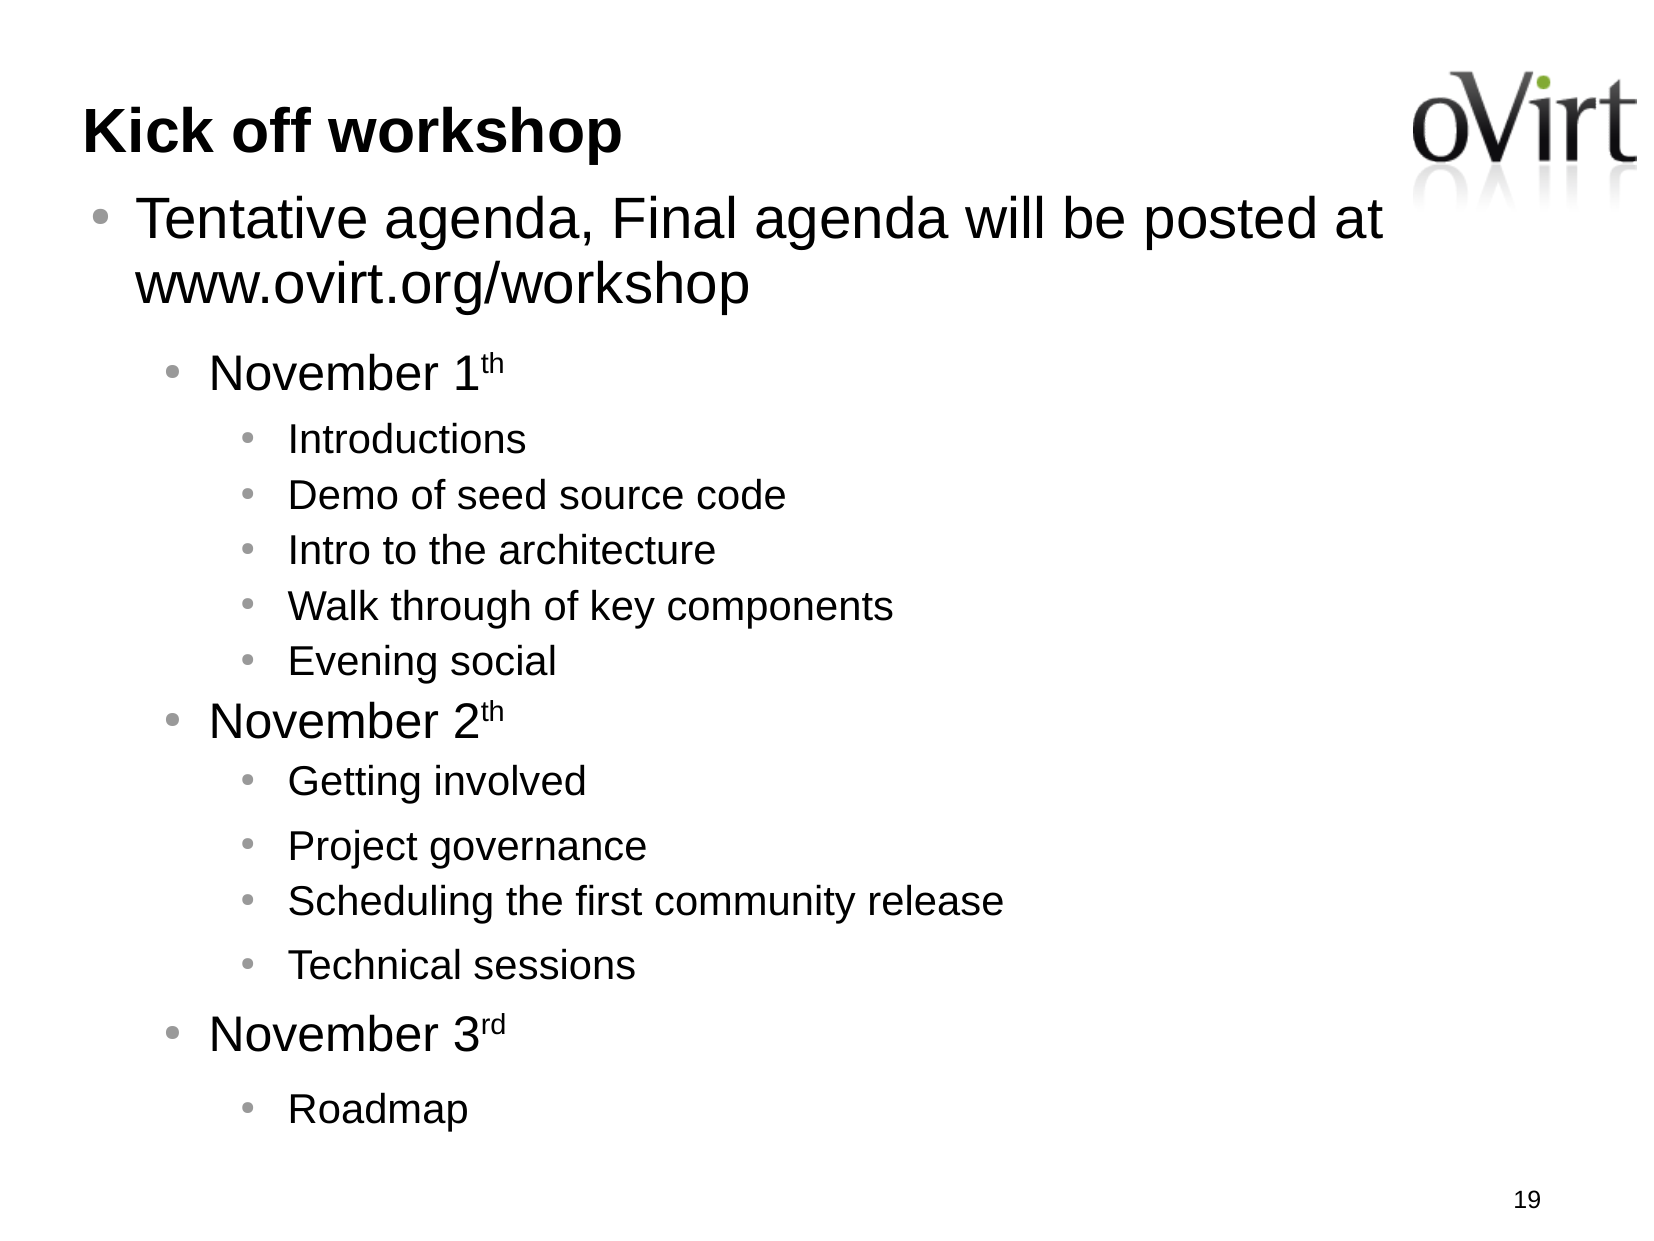

# Kick off workshop
Tentative agenda, Final agenda will be posted at www.ovirt.org/workshop
November 1th
Introductions
Demo of seed source code
Intro to the architecture
Walk through of key components
Evening social
November 2th
Getting involved
Project governance
Scheduling the first community release
Technical sessions
November 3rd
Roadmap